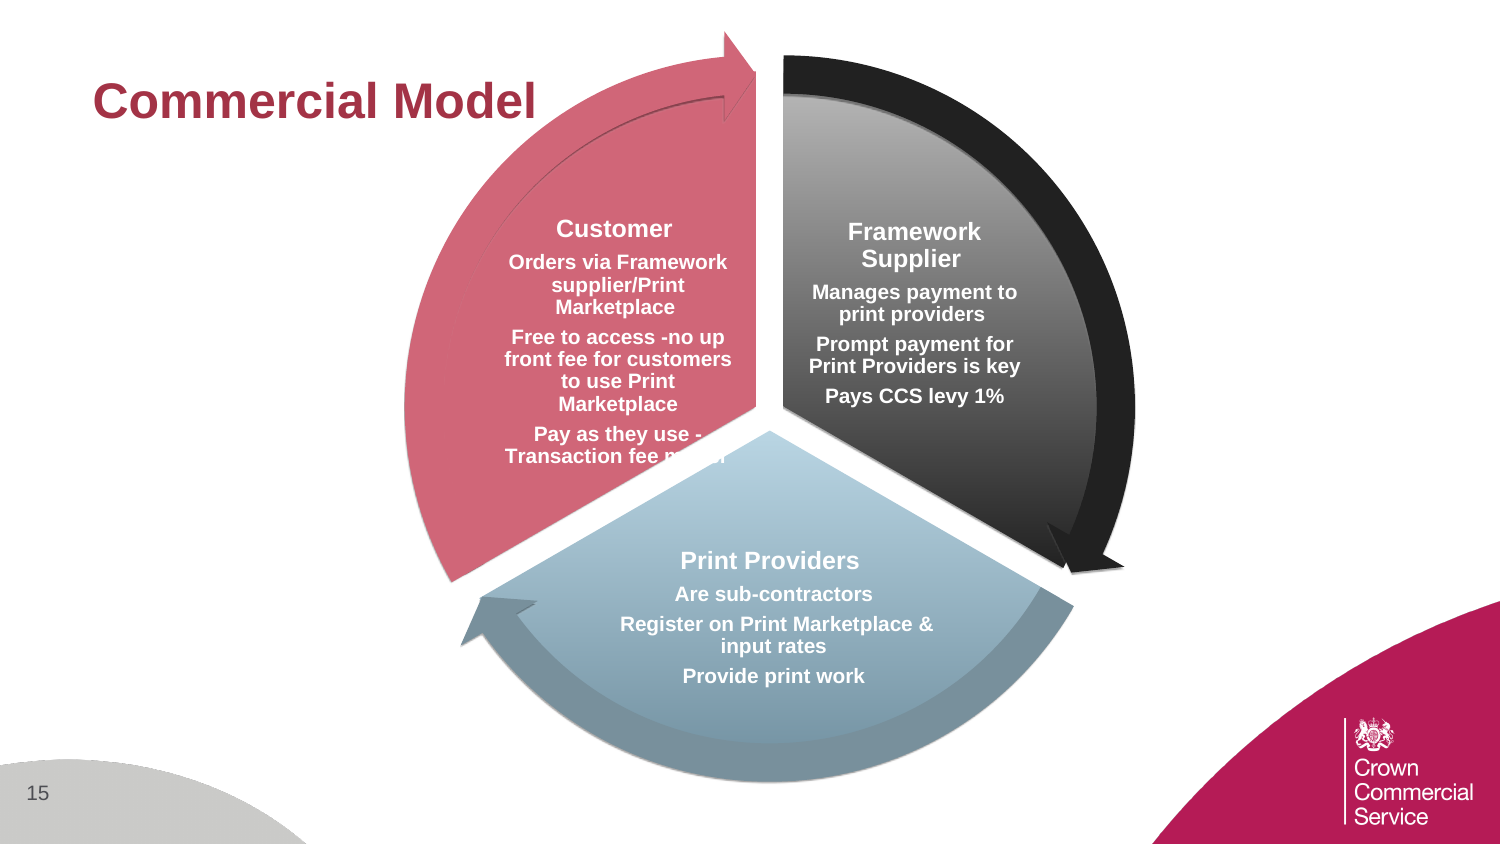

Customer
Orders via Framework supplier/Print Marketplace
Free to access -no up front fee for customers to use Print Marketplace
Pay as they use - Transaction fee model
Framework Supplier
Manages payment to print providers
Prompt payment for Print Providers is key
Pays CCS levy 1%
Print Providers
Are sub-contractors
 Register on Print Marketplace & input rates
Provide print work
# Commercial Model